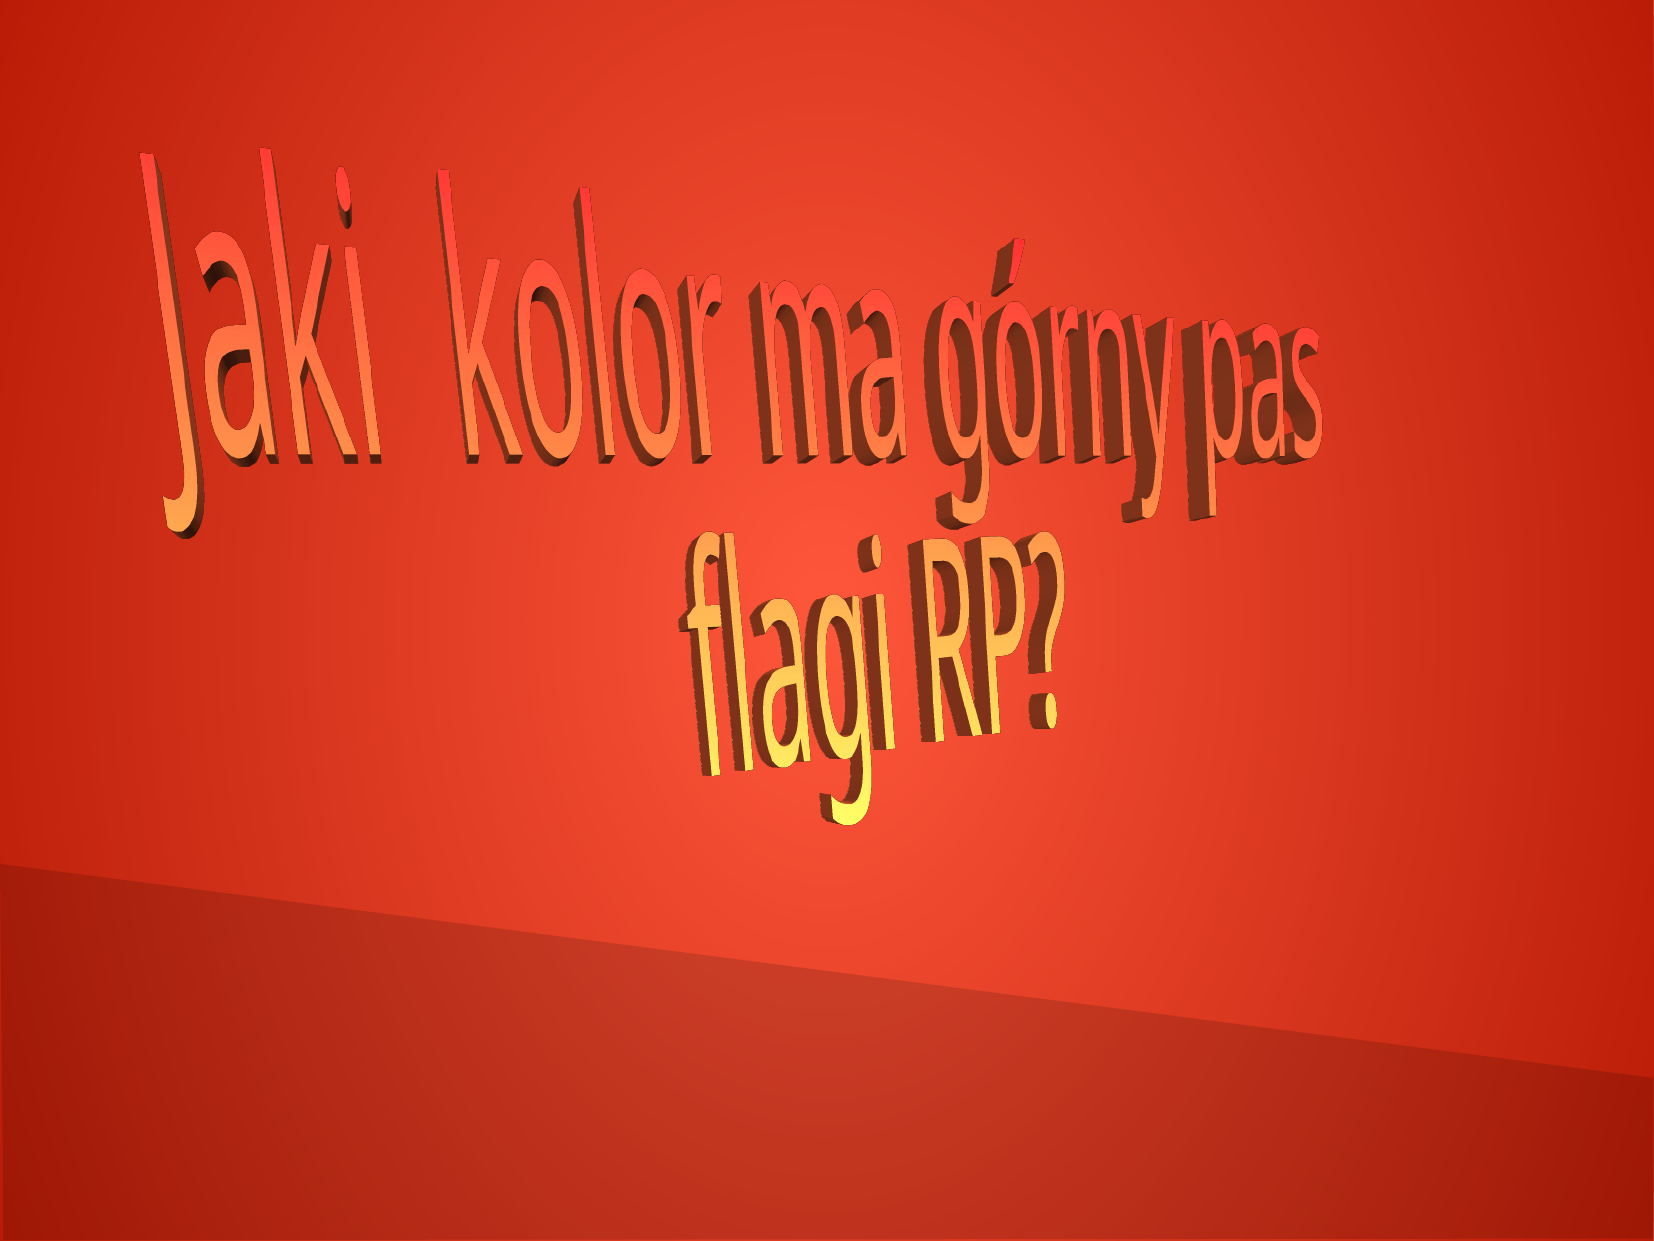

Jaki kolor ma górny pas
 flagi RP?